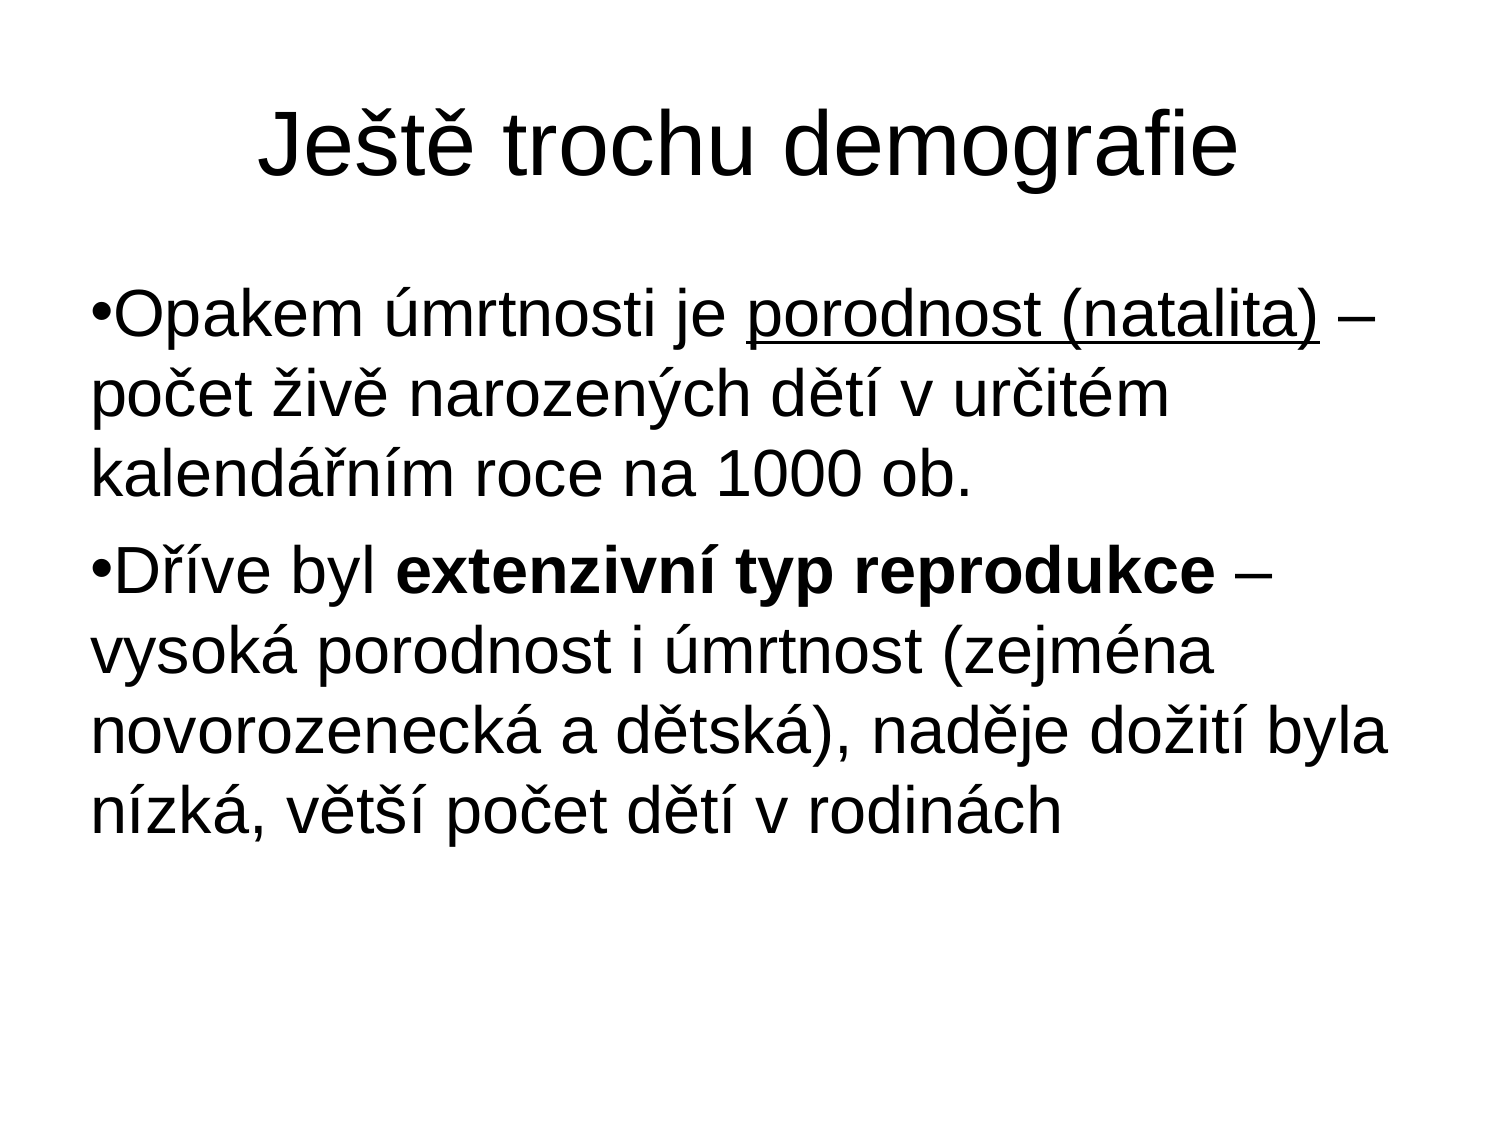

# Ještě trochu demografie
Opakem úmrtnosti je porodnost (natalita) – počet živě narozených dětí v určitém kalendářním roce na 1000 ob.
Dříve byl extenzivní typ reprodukce – vysoká porodnost i úmrtnost (zejména novorozenecká a dětská), naděje dožití byla nízká, větší počet dětí v rodinách